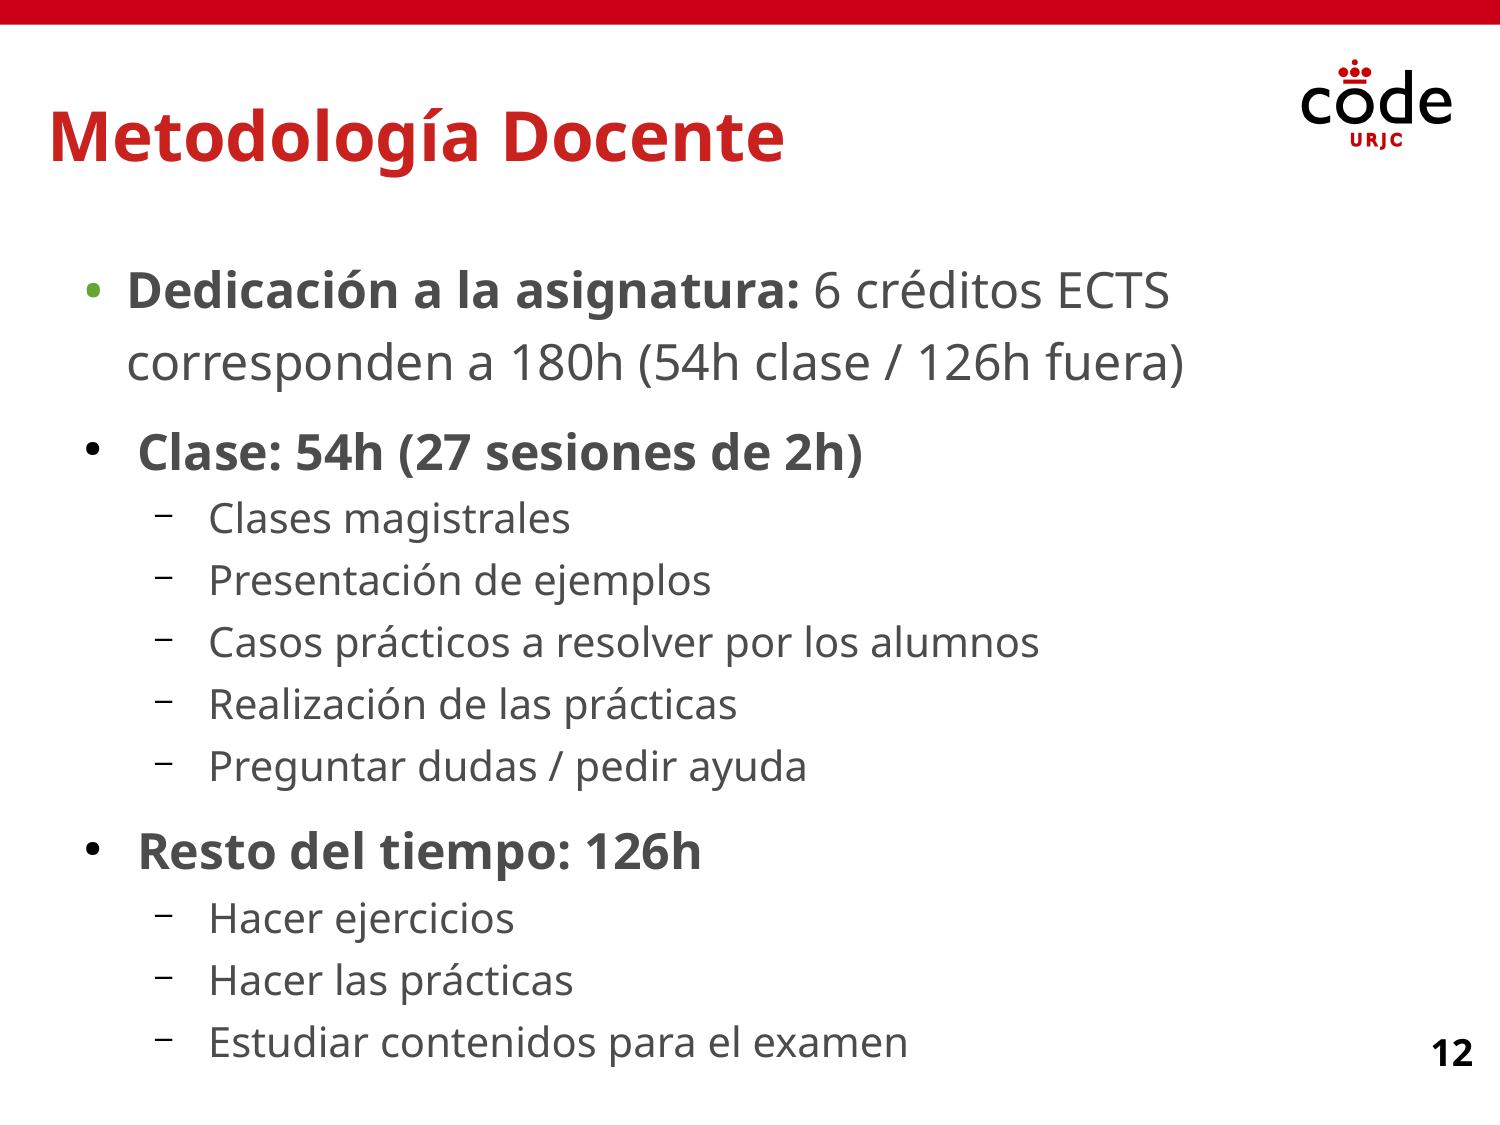

# Metodología Docente
Dedicación a la asignatura: 6 créditos ECTS corresponden a 180h (54h clase / 126h fuera)
Clase: 54h (27 sesiones de 2h)
Clases magistrales
Presentación de ejemplos
Casos prácticos a resolver por los alumnos
Realización de las prácticas
Preguntar dudas / pedir ayuda
Resto del tiempo: 126h
Hacer ejercicios
Hacer las prácticas
Estudiar contenidos para el examen
12